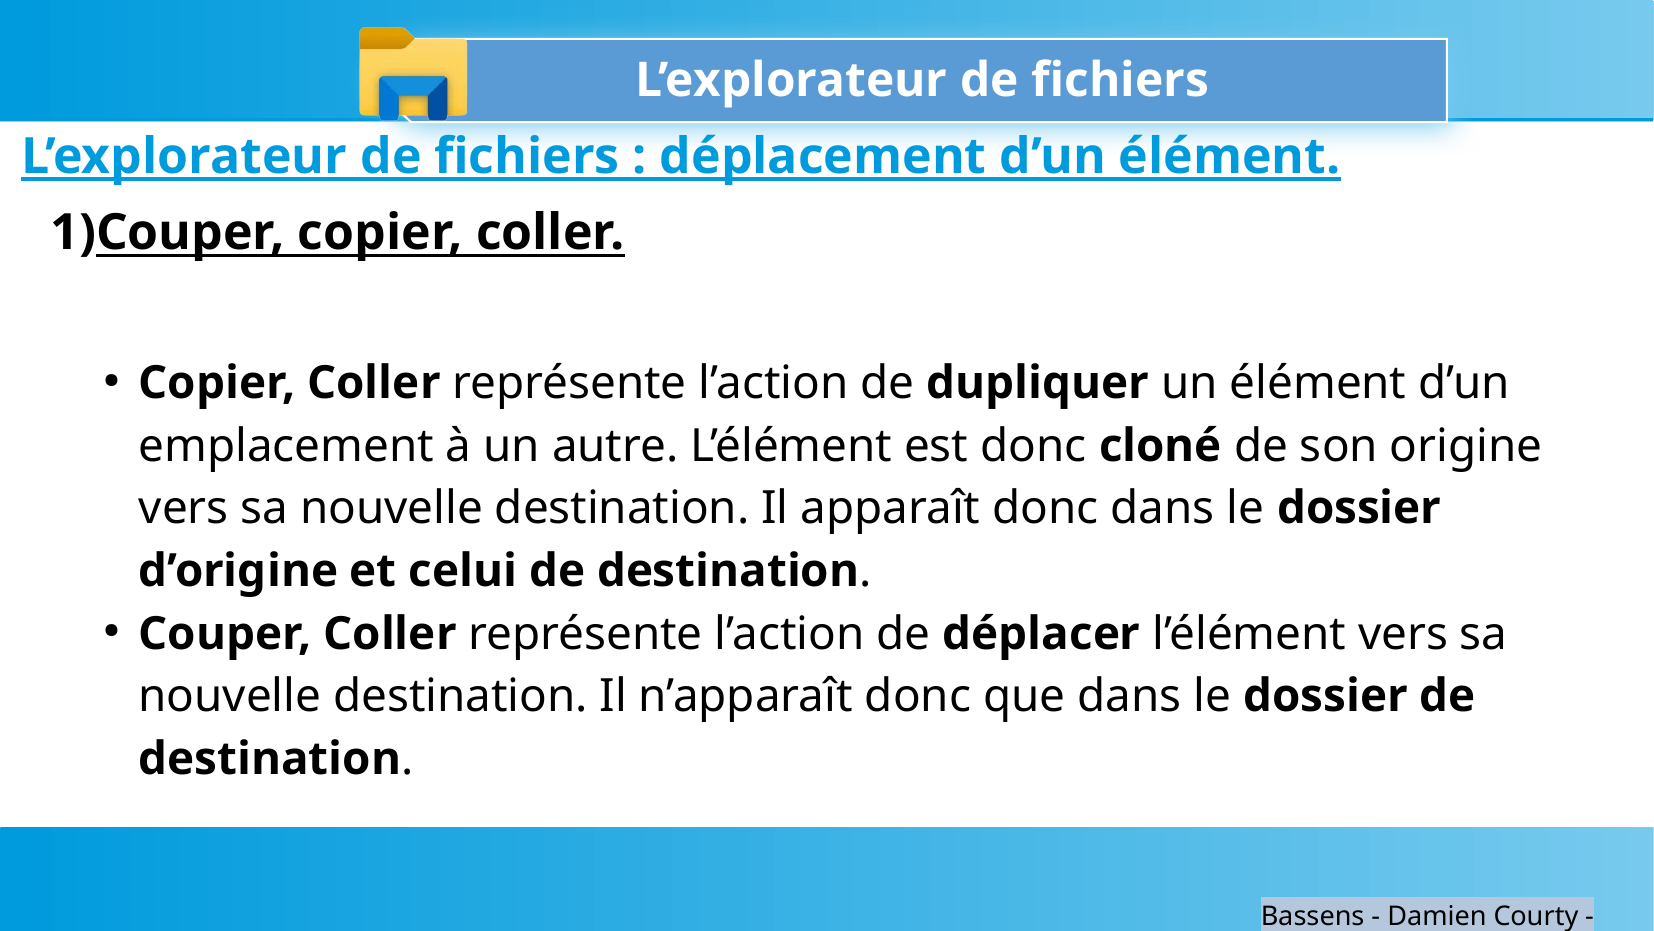

L’explorateur de fichiers
L’explorateur de fichiers : déplacement d’un élément.
Couper, copier, coller.
Copier, Coller représente l’action de dupliquer un élément d’un emplacement à un autre. L’élément est donc cloné de son origine vers sa nouvelle destination. Il apparaît donc dans le dossier d’origine et celui de destination.
Couper, Coller représente l’action de déplacer l’élément vers sa nouvelle destination. Il n’apparaît donc que dans le dossier de destination.
Bassens - Damien Courty - 2024